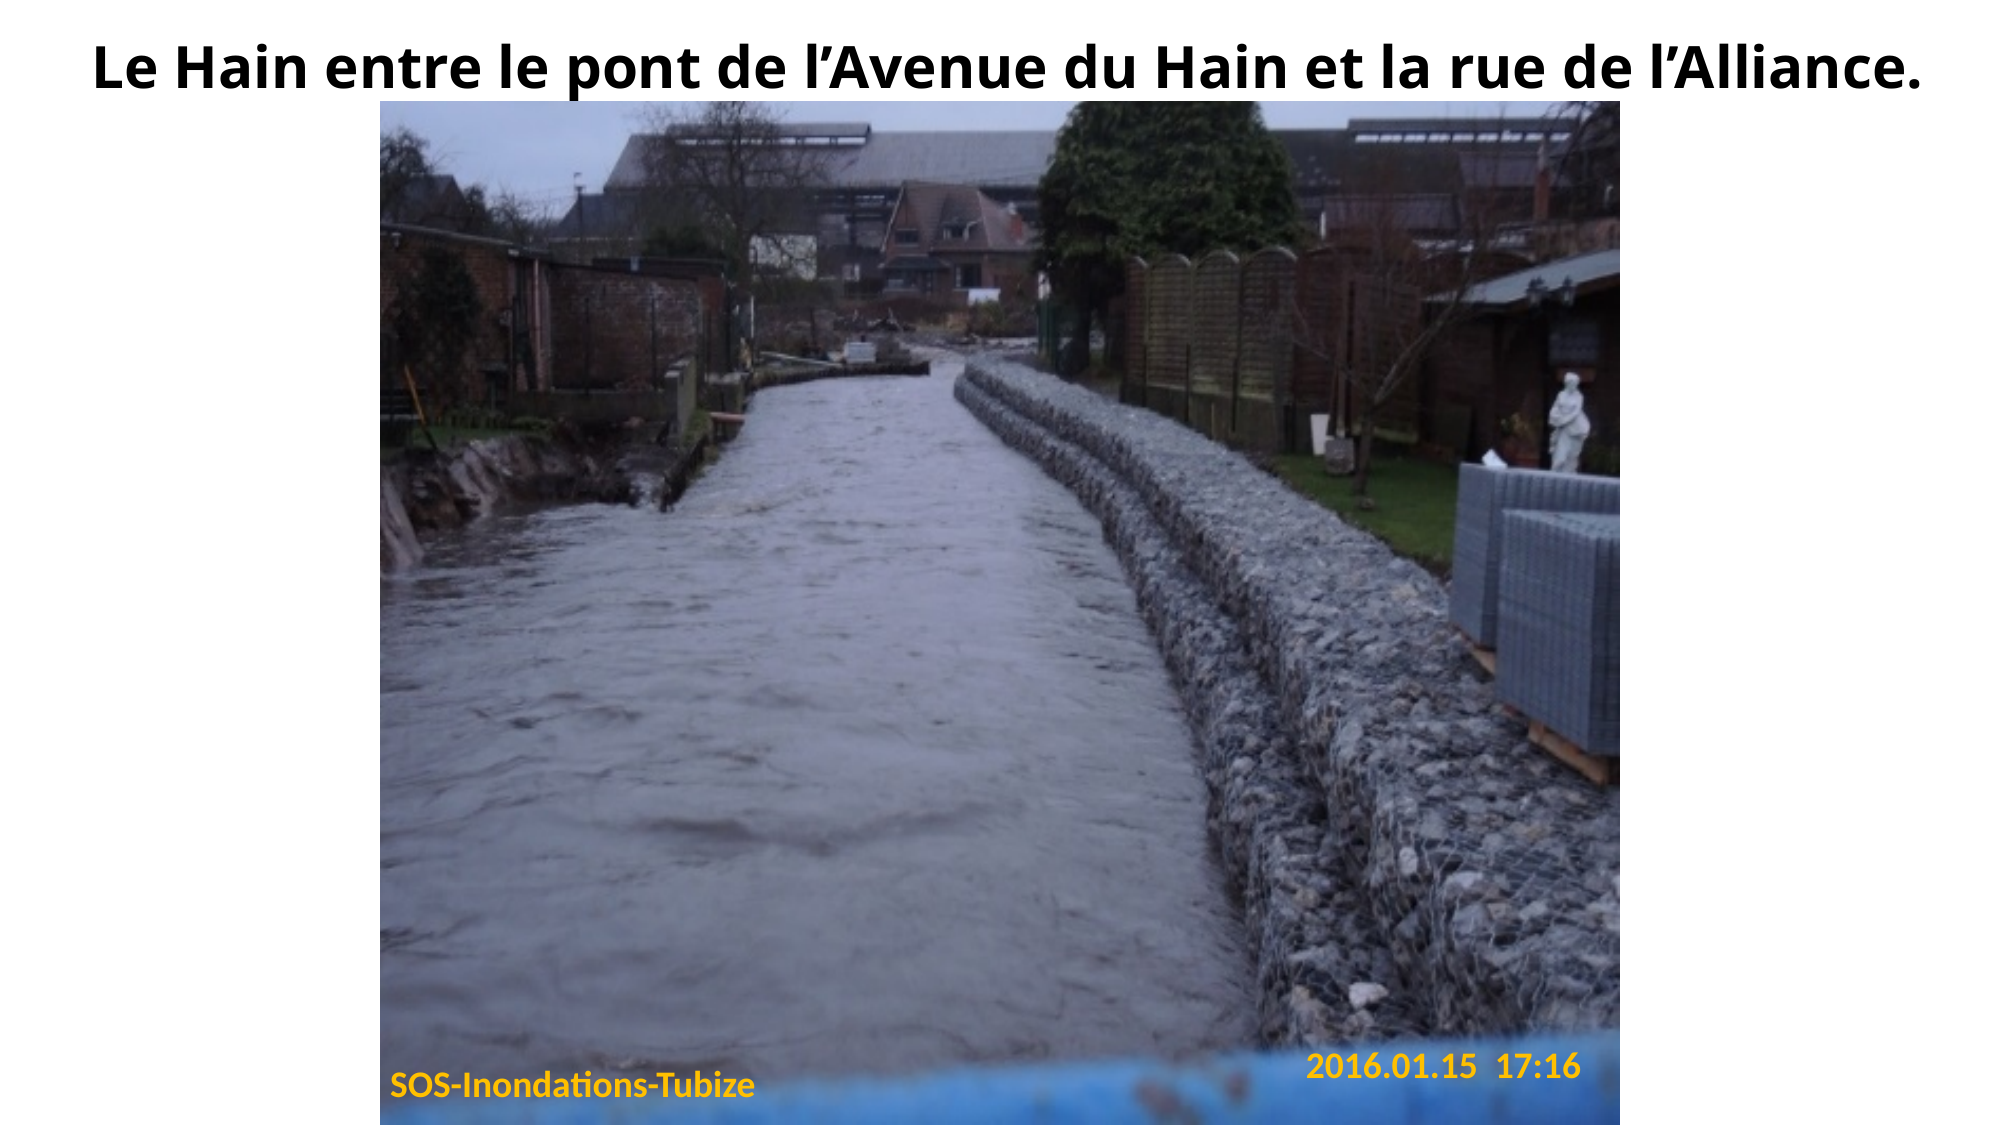

# Le Hain entre le pont de l’Avenue du Hain et la rue de l’Alliance.
2016.01.15 17:16
SOS-Inondations-Tubize